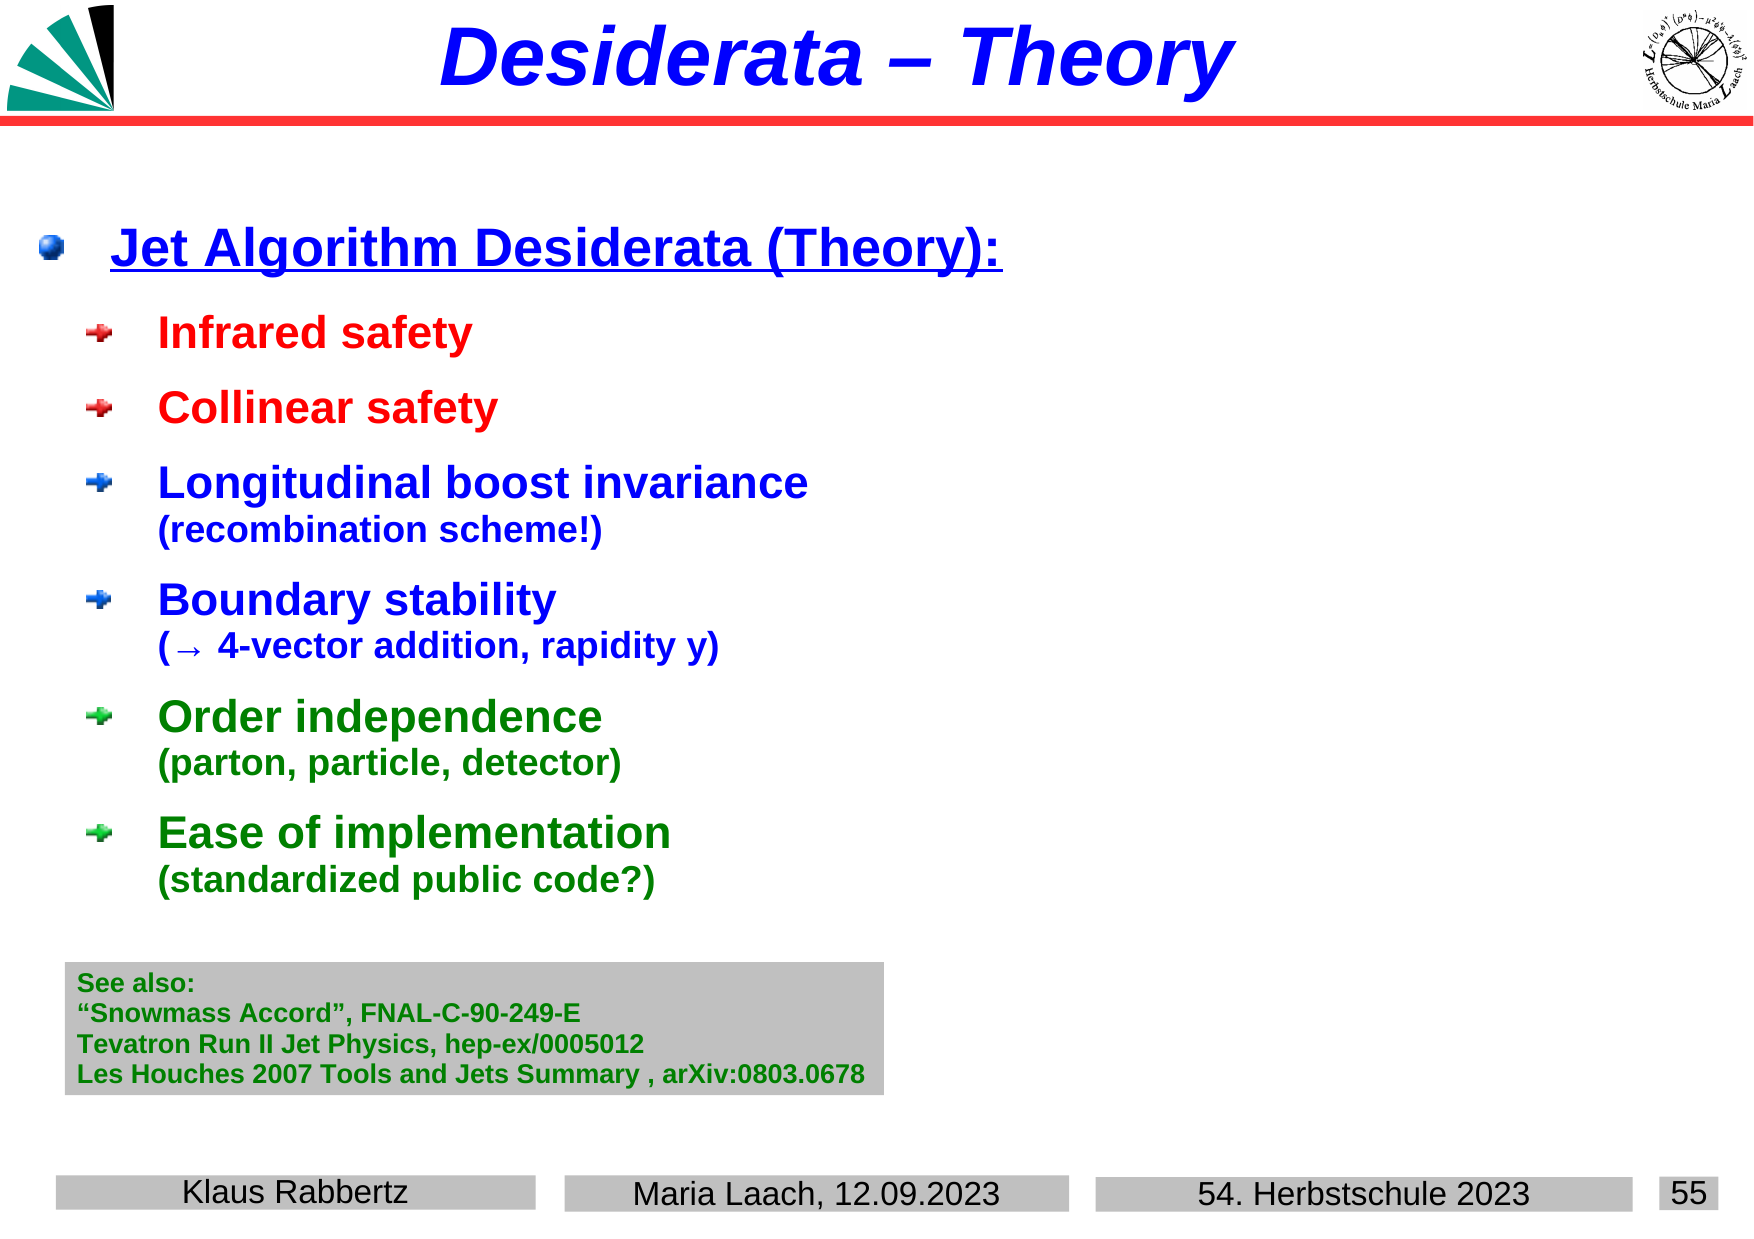

# Desiderata – Theory
Jet Algorithm Desiderata (Theory):
Infrared safety
Collinear safety
Longitudinal boost invariance (recombination scheme!)
Boundary stability (→ 4-vector addition, rapidity y)
Order independence (parton, particle, detector)
Ease of implementation (standardized public code?)
See also:
“Snowmass Accord”, FNAL-C-90-249-E
Tevatron Run II Jet Physics, hep-ex/0005012
Les Houches 2007 Tools and Jets Summary , arXiv:0803.0678
Jet Algorithm Desiderata (Theory):
Infrared safety
Collinear safety
Longitudinal boost invariance (recombination scheme!)
Boundary stability (→ 4-vector addition, rapidity y)
Order independence (parton, particle, detector)
Ease of implementation (standardized public code?)